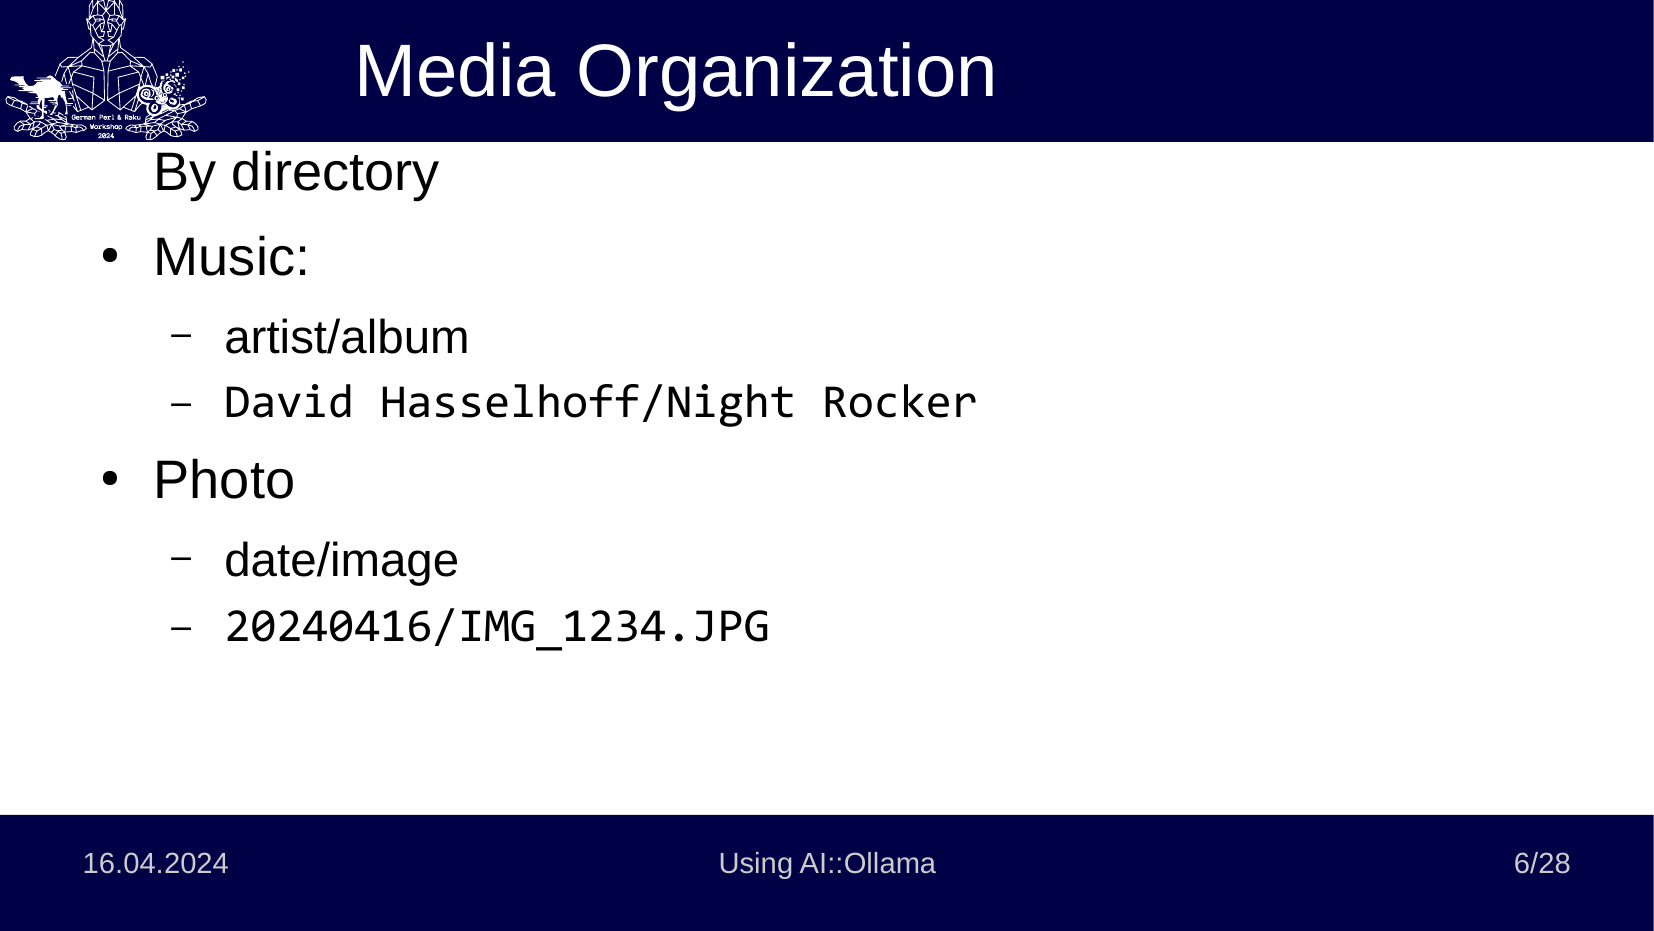

# Media Organization
By directory
Music:
artist/album
David Hasselhoff/Night Rocker
Photo
date/image
20240416/IMG_1234.JPG
08. März 2019
6